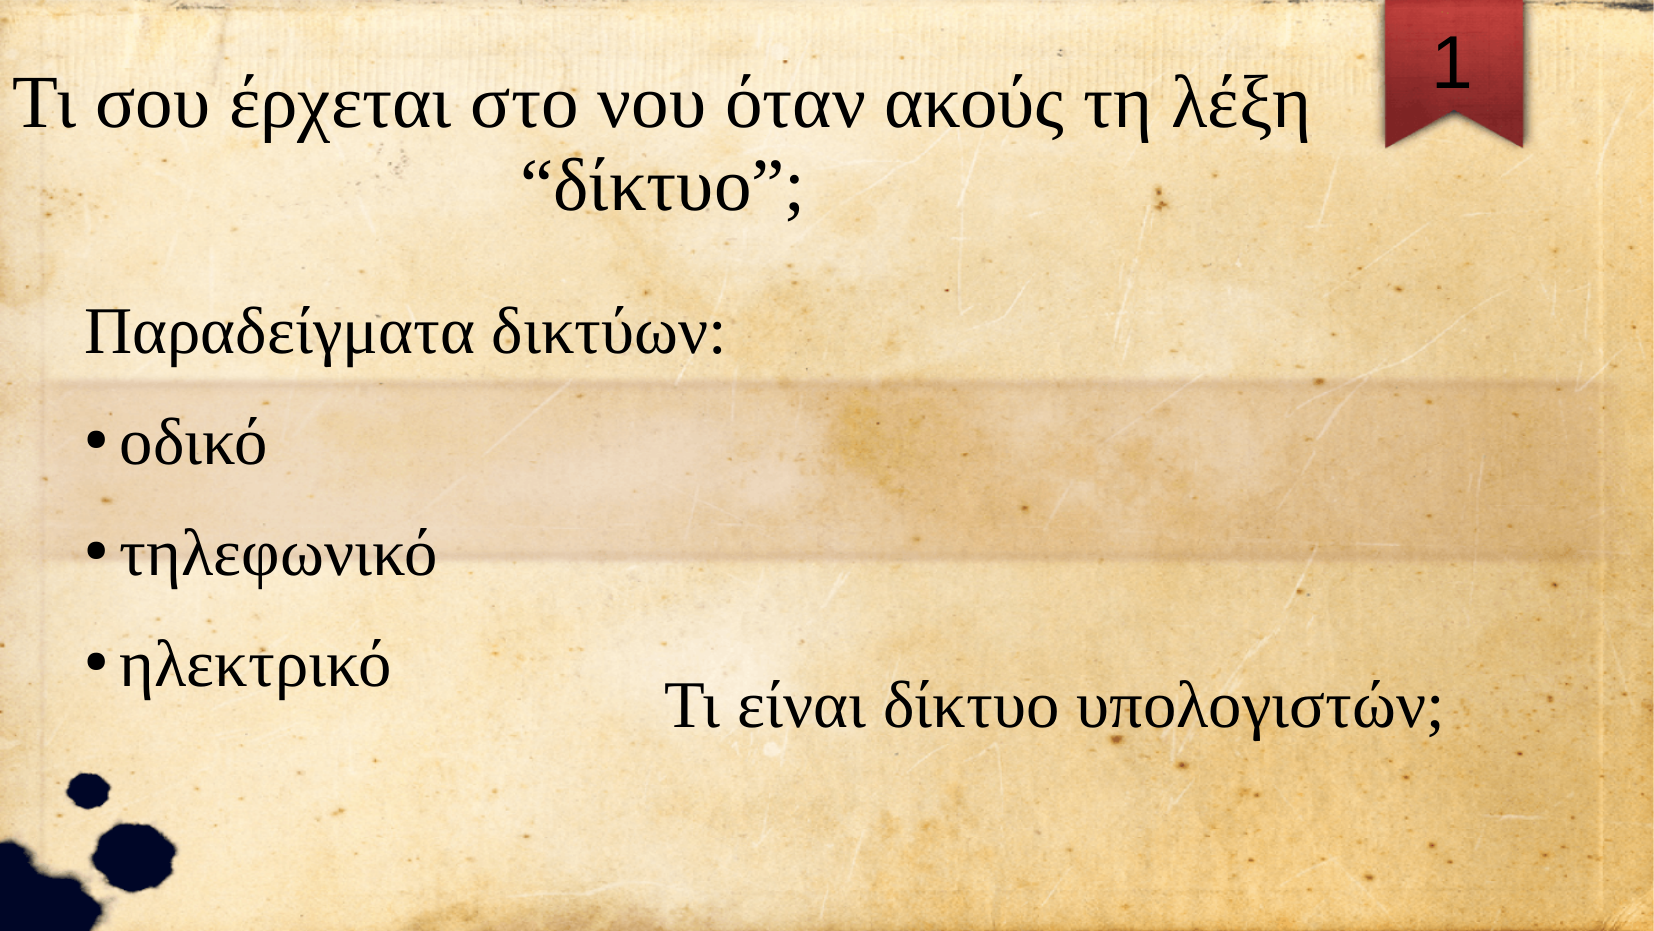

1
# Τι σου έρχεται στο νου όταν ακούς τη λέξη “δίκτυο”;
Παραδείγματα δικτύων:
οδικό
τηλεφωνικό
ηλεκτρικό
Τι είναι δίκτυο υπολογιστών;